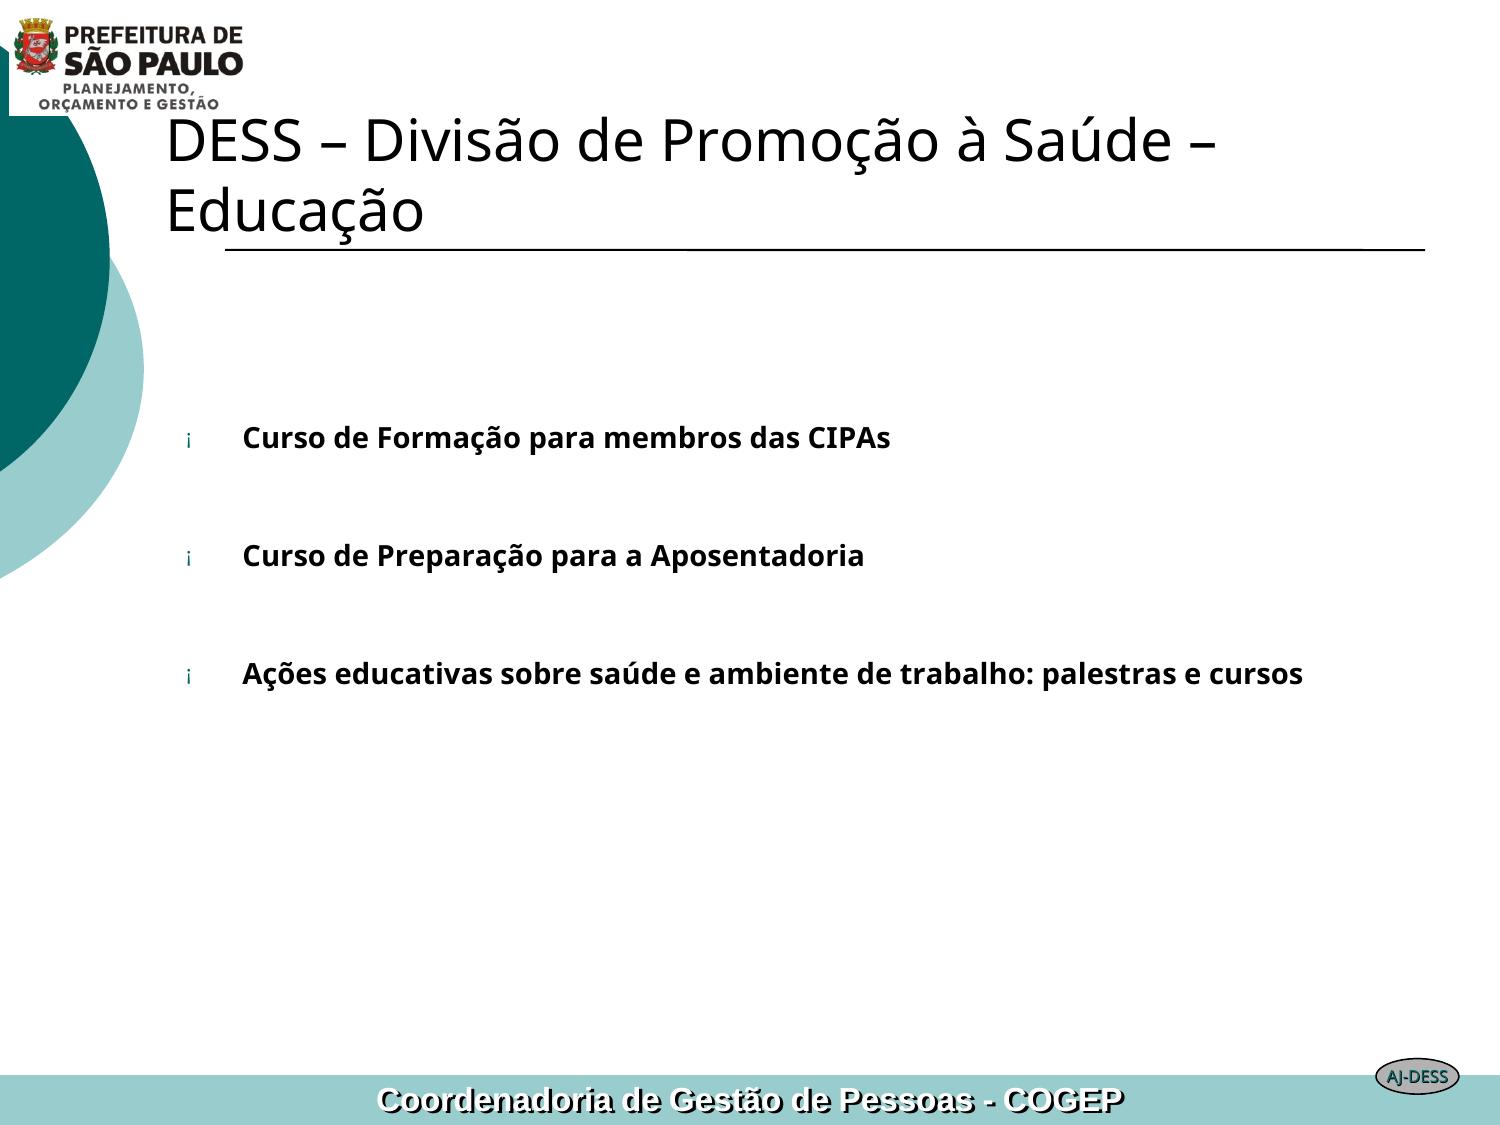

# DESS – Divisão de Promoção à Saúde – Educação
Curso de Formação para membros das CIPAs
Curso de Preparação para a Aposentadoria
Ações educativas sobre saúde e ambiente de trabalho: palestras e cursos
AJ-DESS
AJ